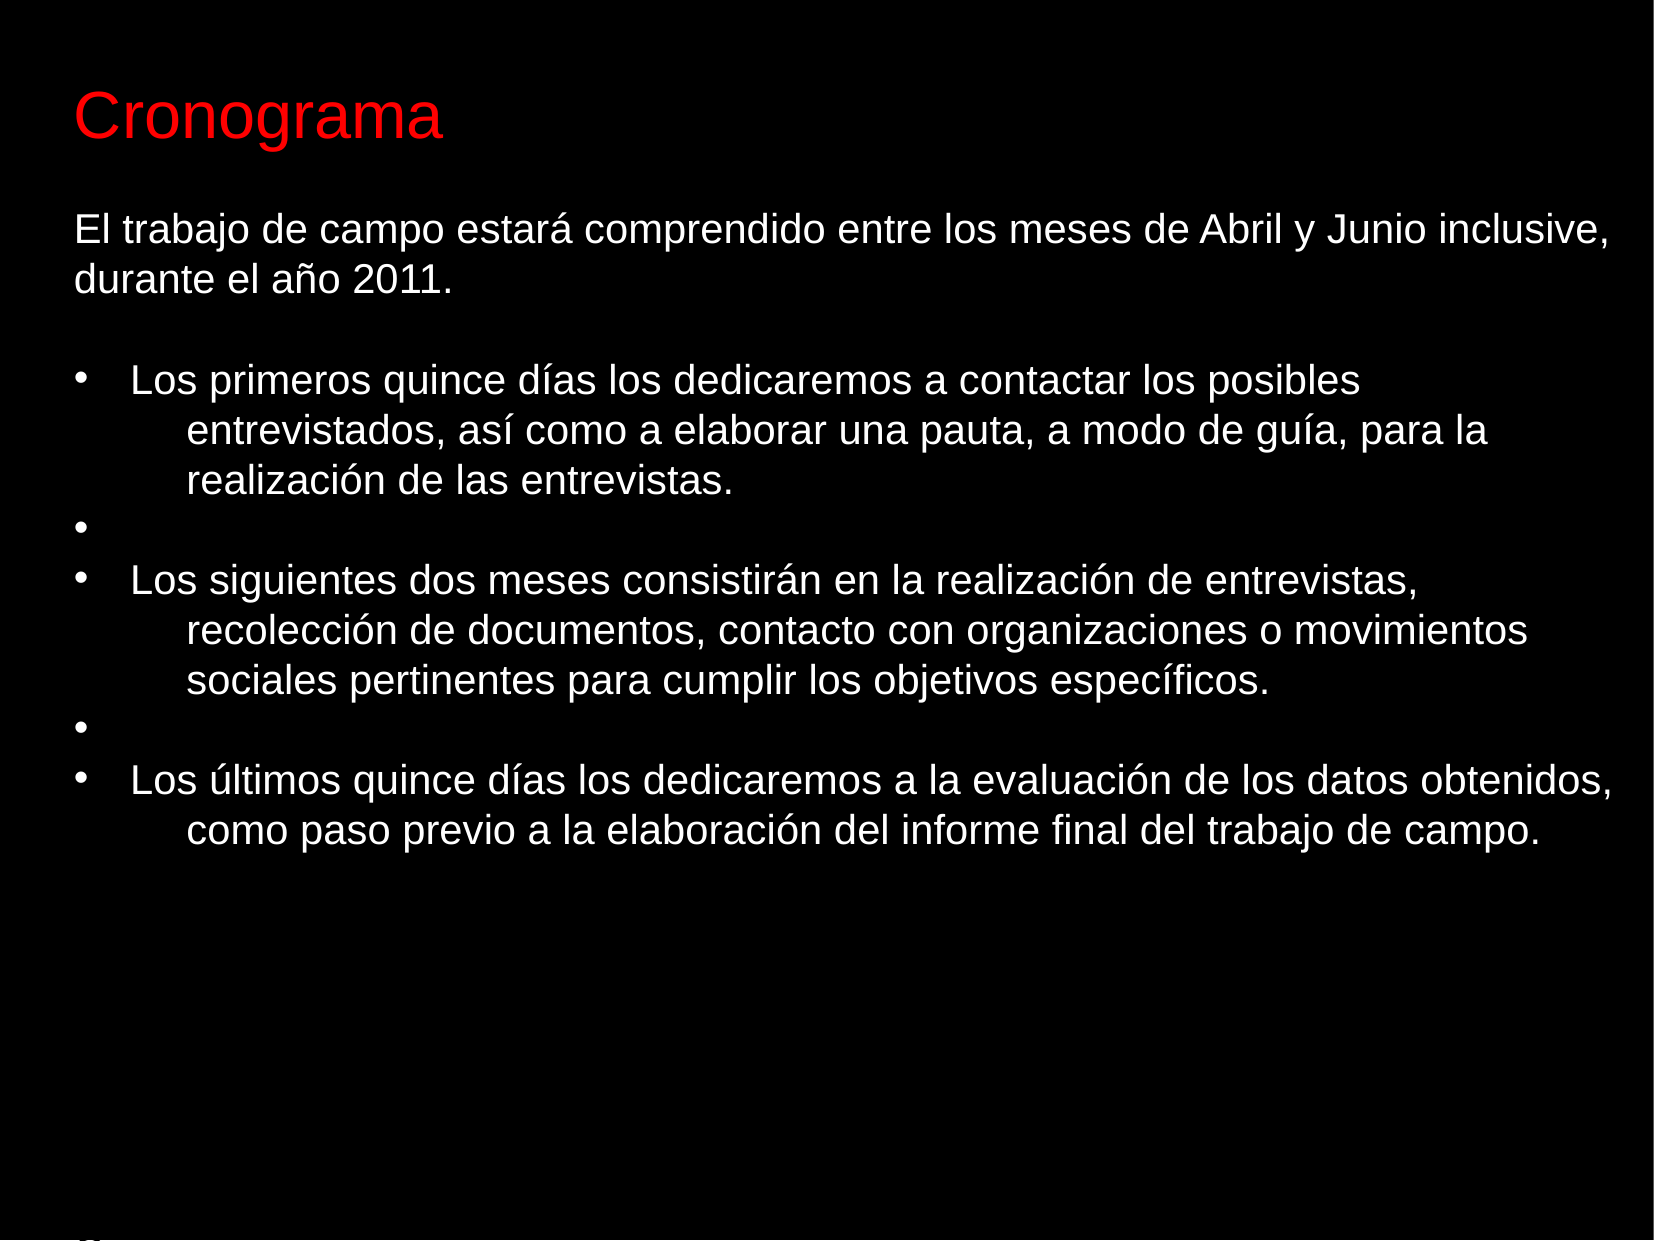

CronogramaCr
El trabajo de campo estará comprendido entre los meses de Abril y Junio inclusive, durante el año 2011.
Los primeros quince días los dedicaremos a contactar los posibles entrevistados, así como a elaborar una pauta, a modo de guía, para la realización de las entrevistas.
Los siguientes dos meses consistirán en la realización de entrevistas, recolección de documentos, contacto con organizaciones o movimientos sociales pertinentes para cumplir los objetivos específicos.
Los últimos quince días los dedicaremos a la evaluación de los datos obtenidos, como paso previo a la elaboración del informe final del trabajo de campo.
C